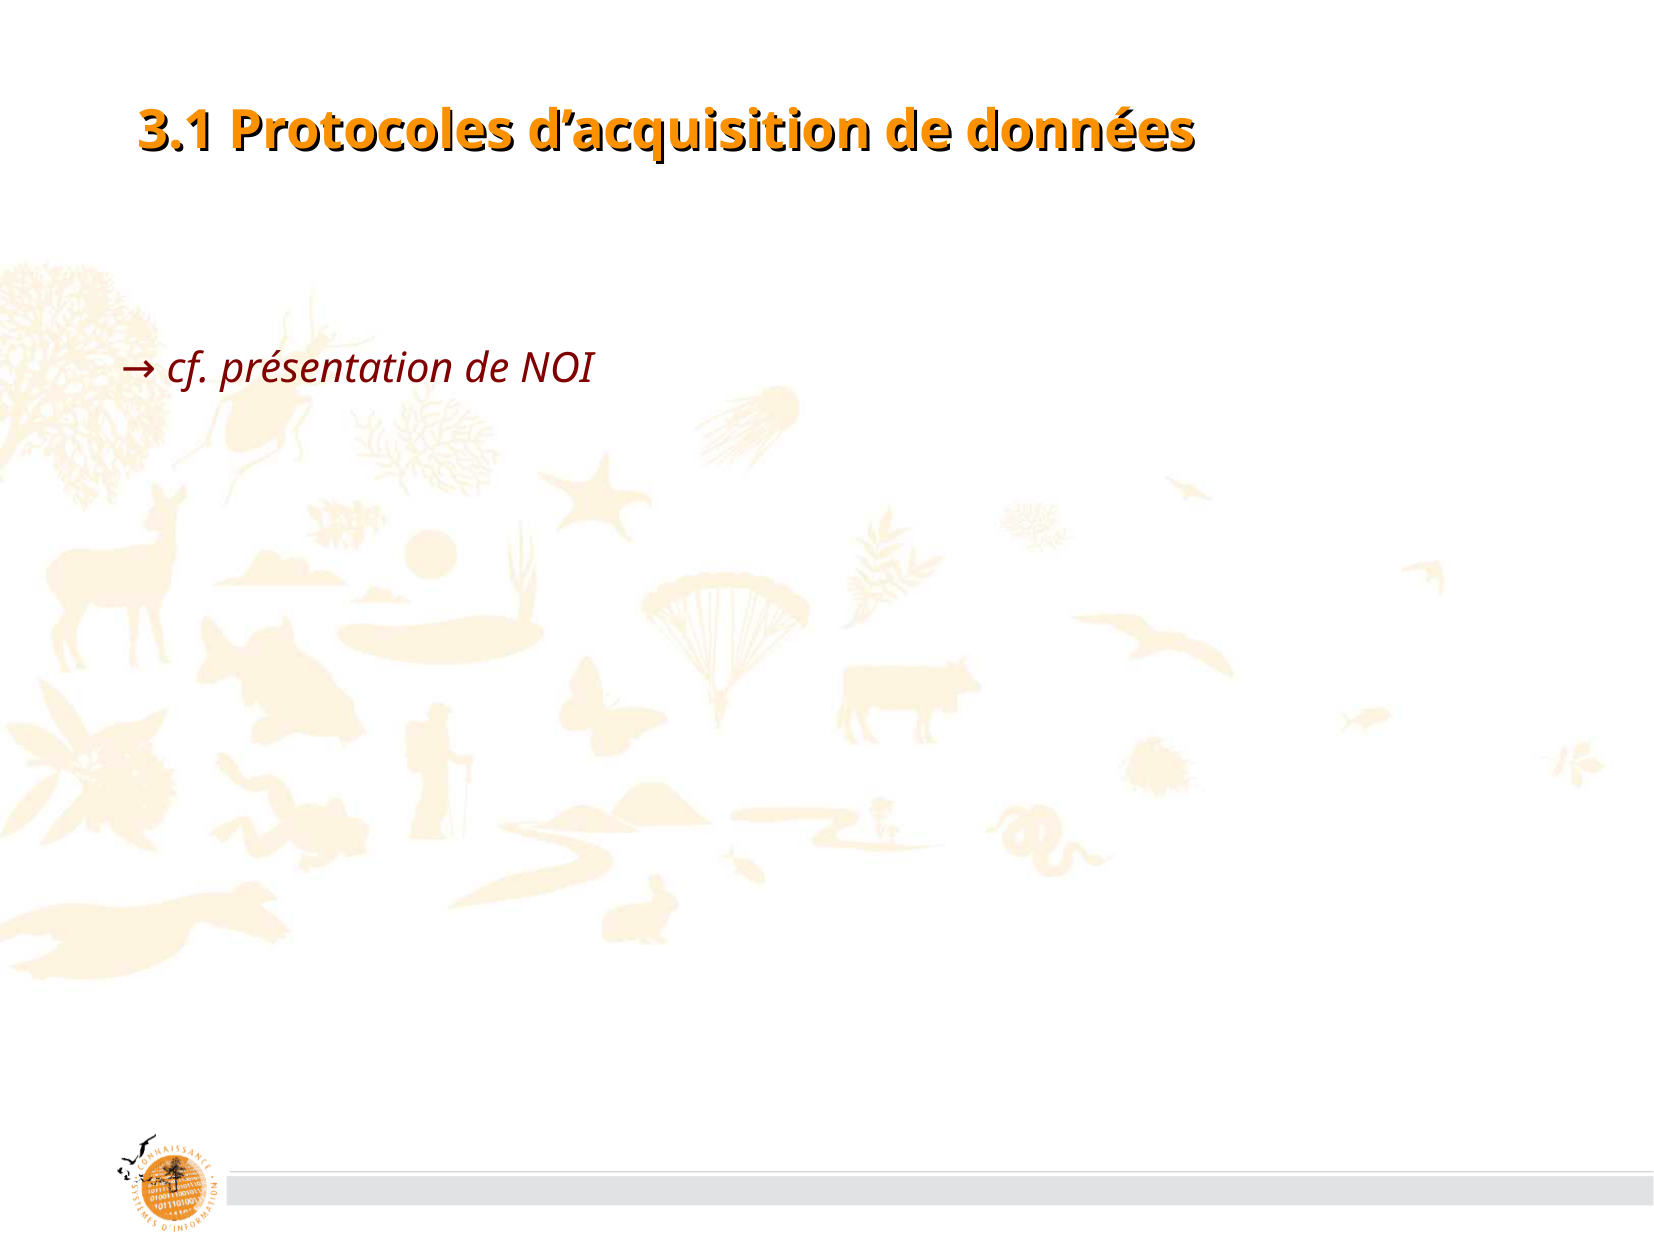

# 3.1 Protocoles d’acquisition de données
→ cf. présentation de NOI
Cotech SINP - 29/11/2018
28